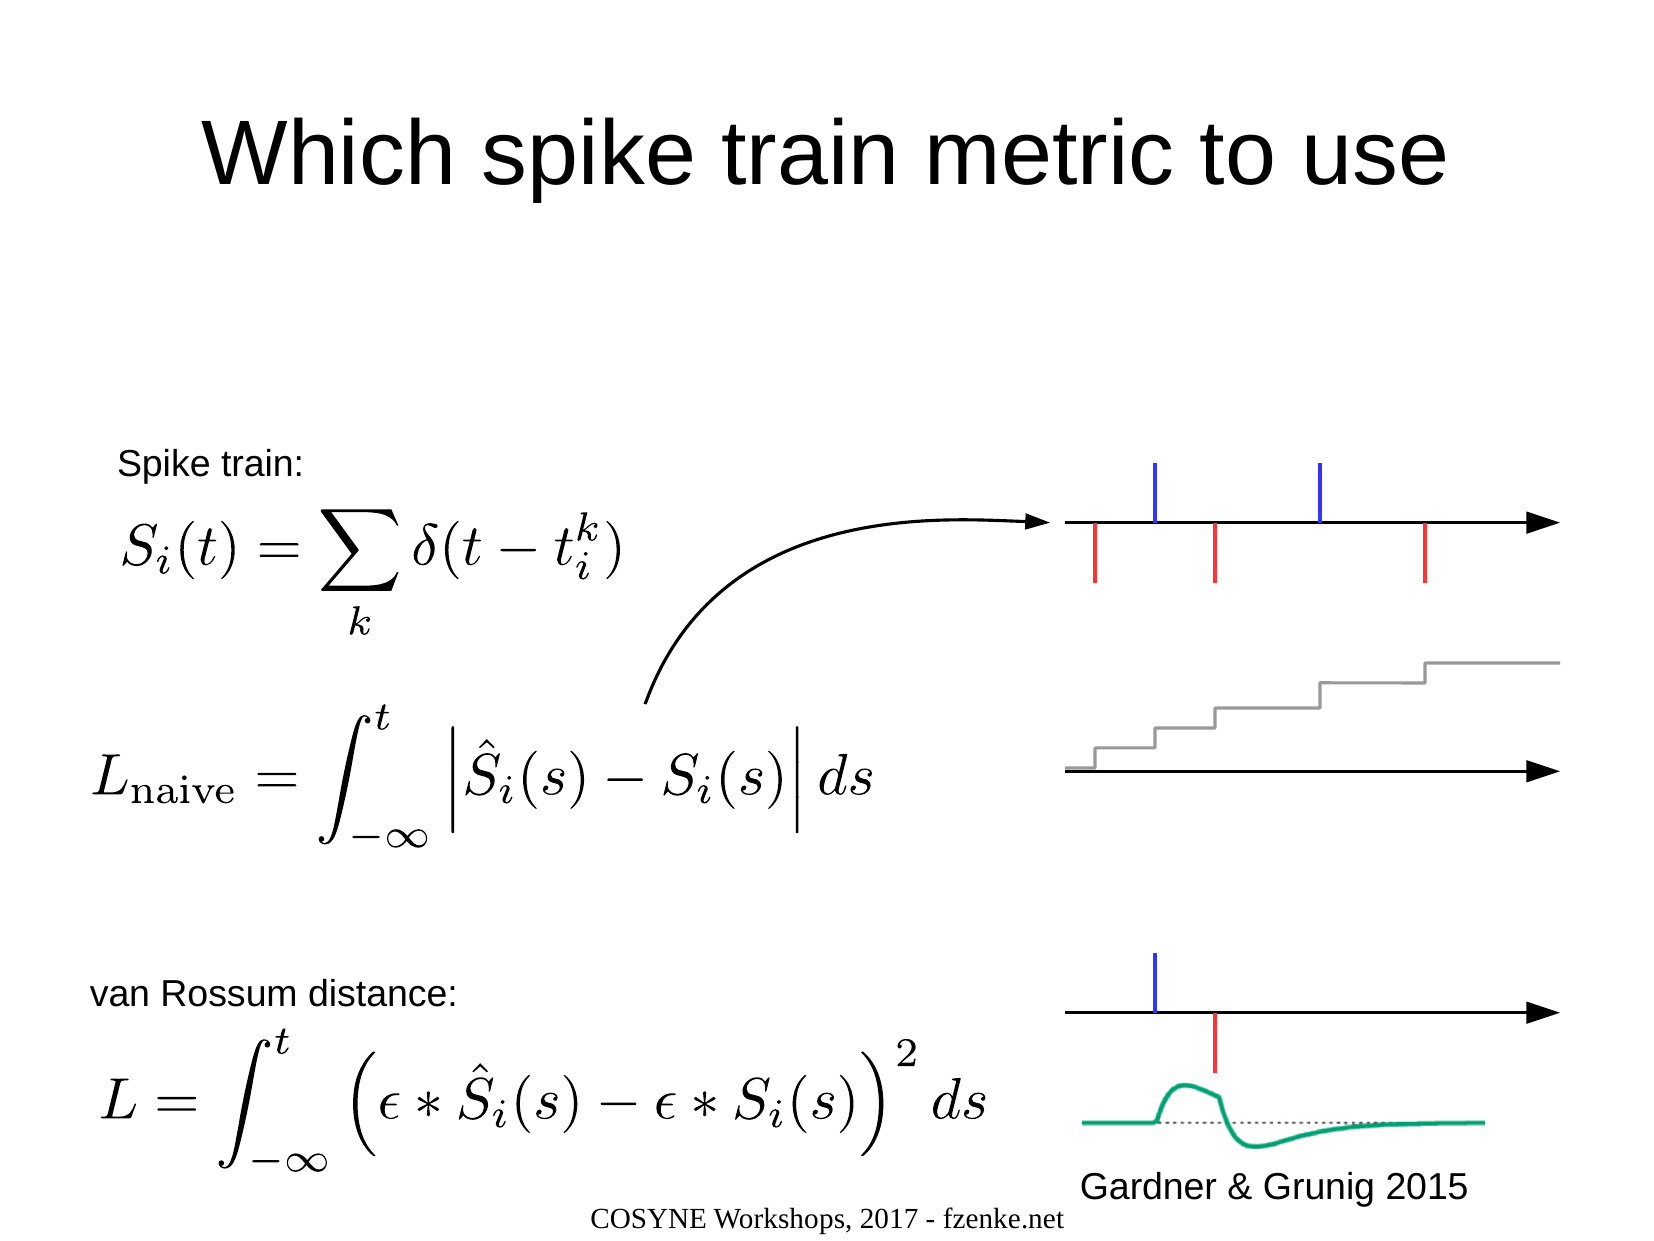

# Which spike train metric to use
Spike train:
van Rossum distance:
Gardner & Grunig 2015
COSYNE Workshops, 2017 - fzenke.net